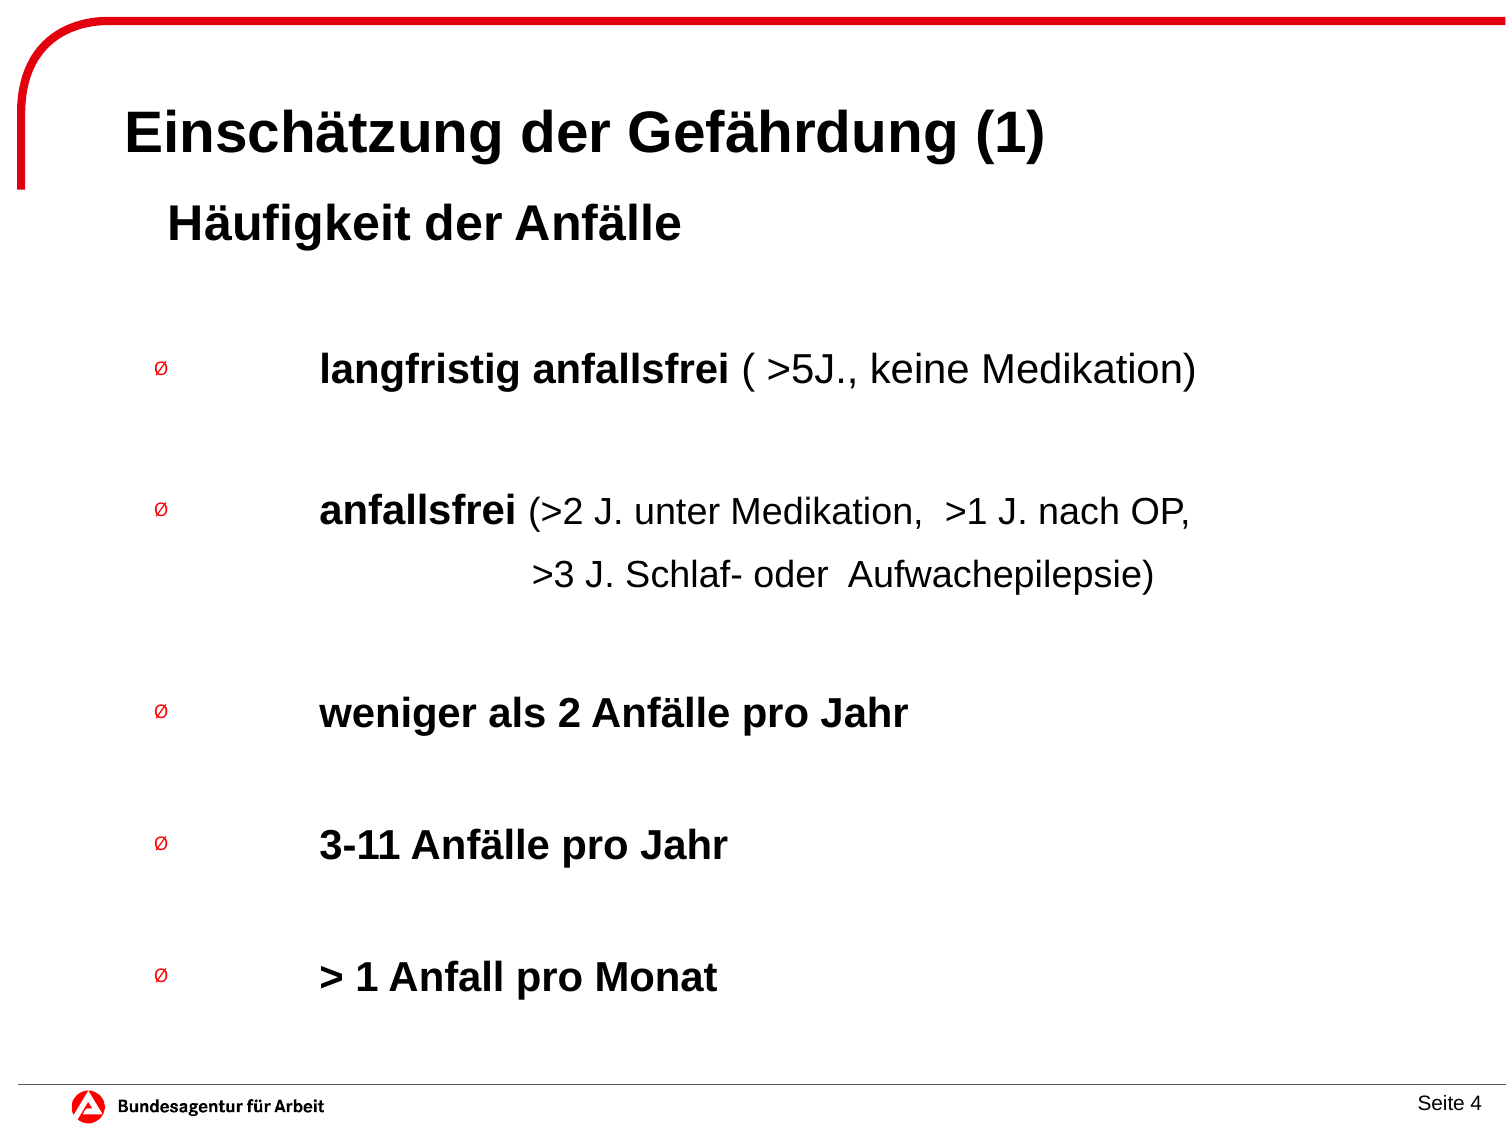

Einschätzung der Gefährdung (1)
 Häufigkeit der Anfälle
	langfristig anfallsfrei ( >5J., keine Medikation)
	anfallsfrei (>2 J. unter Medikation, >1 J. nach OP,
 >3 J. Schlaf- oder Aufwachepilepsie)
	weniger als 2 Anfälle pro Jahr
	3-11 Anfälle pro Jahr
	> 1 Anfall pro Monat